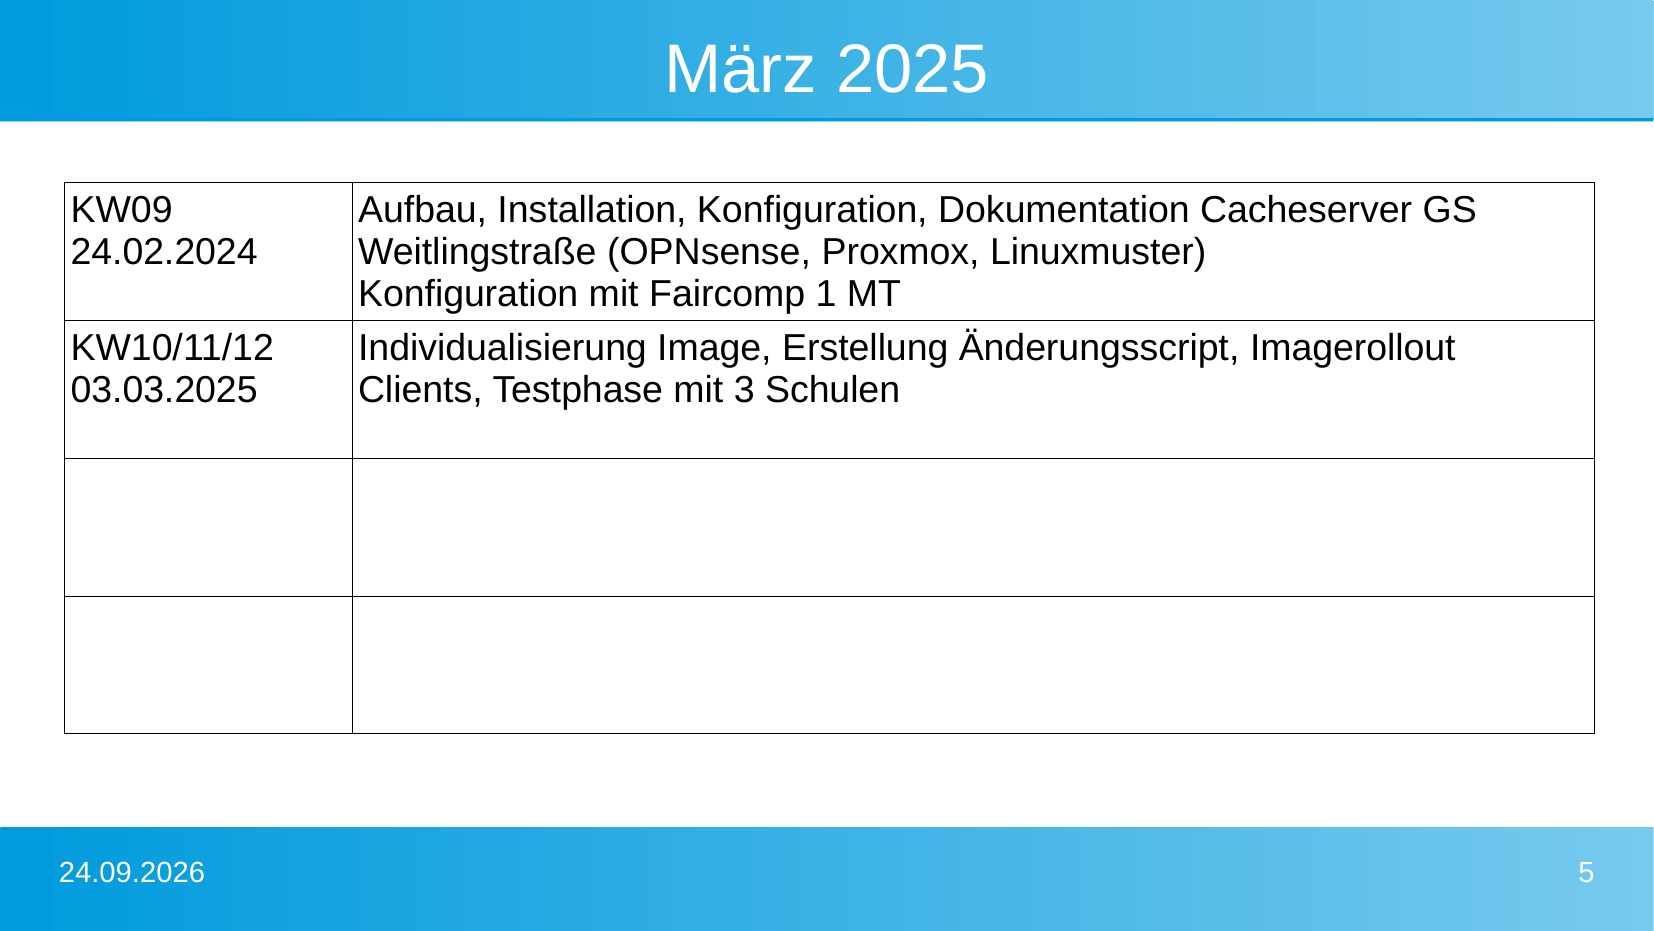

# März 2025
| KW09 24.02.2024 | Aufbau, Installation, Konfiguration, Dokumentation Cacheserver GS Weitlingstraße (OPNsense, Proxmox, Linuxmuster) Konfiguration mit Faircomp 1 MT |
| --- | --- |
| KW10/11/12 03.03.2025 | Individualisierung Image, Erstellung Änderungsscript, Imagerollout Clients, Testphase mit 3 Schulen |
| | |
| | |
5